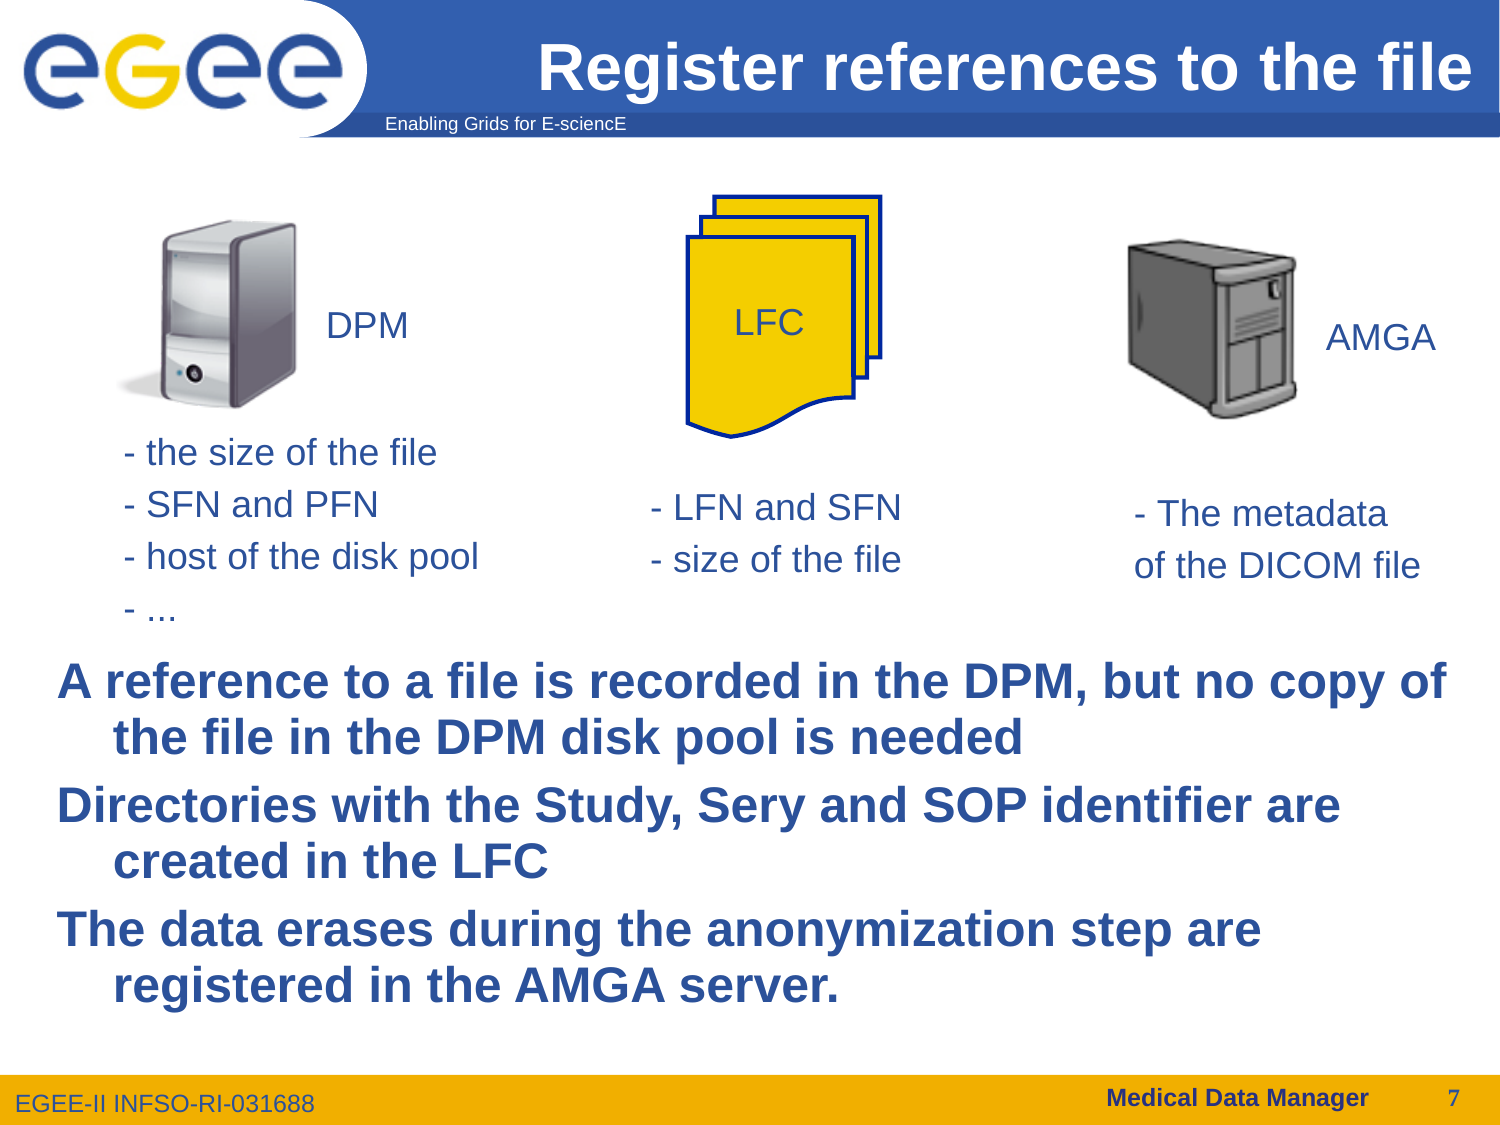

# Register references to the file
 LFC
DPM
AMGA
- the size of the file
- SFN and PFN
- host of the disk pool
- ...
- LFN and SFN
- size of the file
- The metadata
of the DICOM file
A reference to a file is recorded in the DPM, but no copy of the file in the DPM disk pool is needed
Directories with the Study, Sery and SOP identifier are created in the LFC
The data erases during the anonymization step are registered in the AMGA server.
7